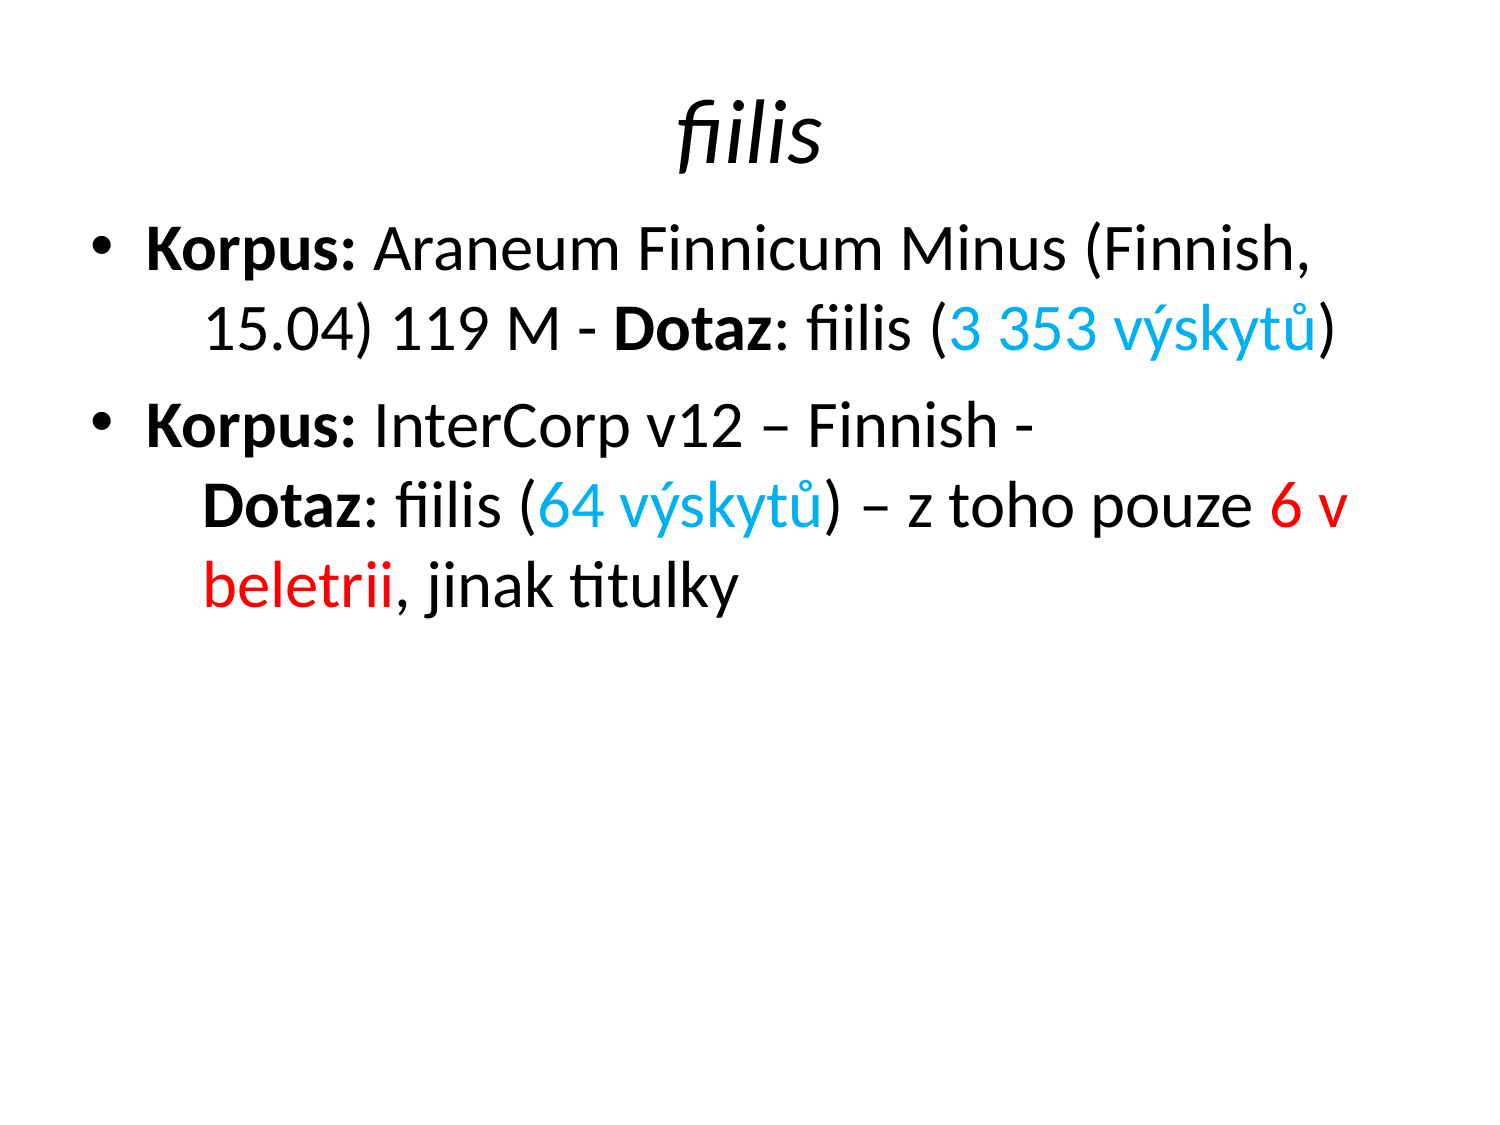

# fiilis
Korpus: Araneum Finnicum Minus (Finnish, 15.04) 119 M - Dotaz: fiilis (3 353 výskytů)
Korpus: InterCorp v12 – Finnish - Dotaz: fiilis (64 výskytů) – z toho pouze 6 v beletrii, jinak titulky